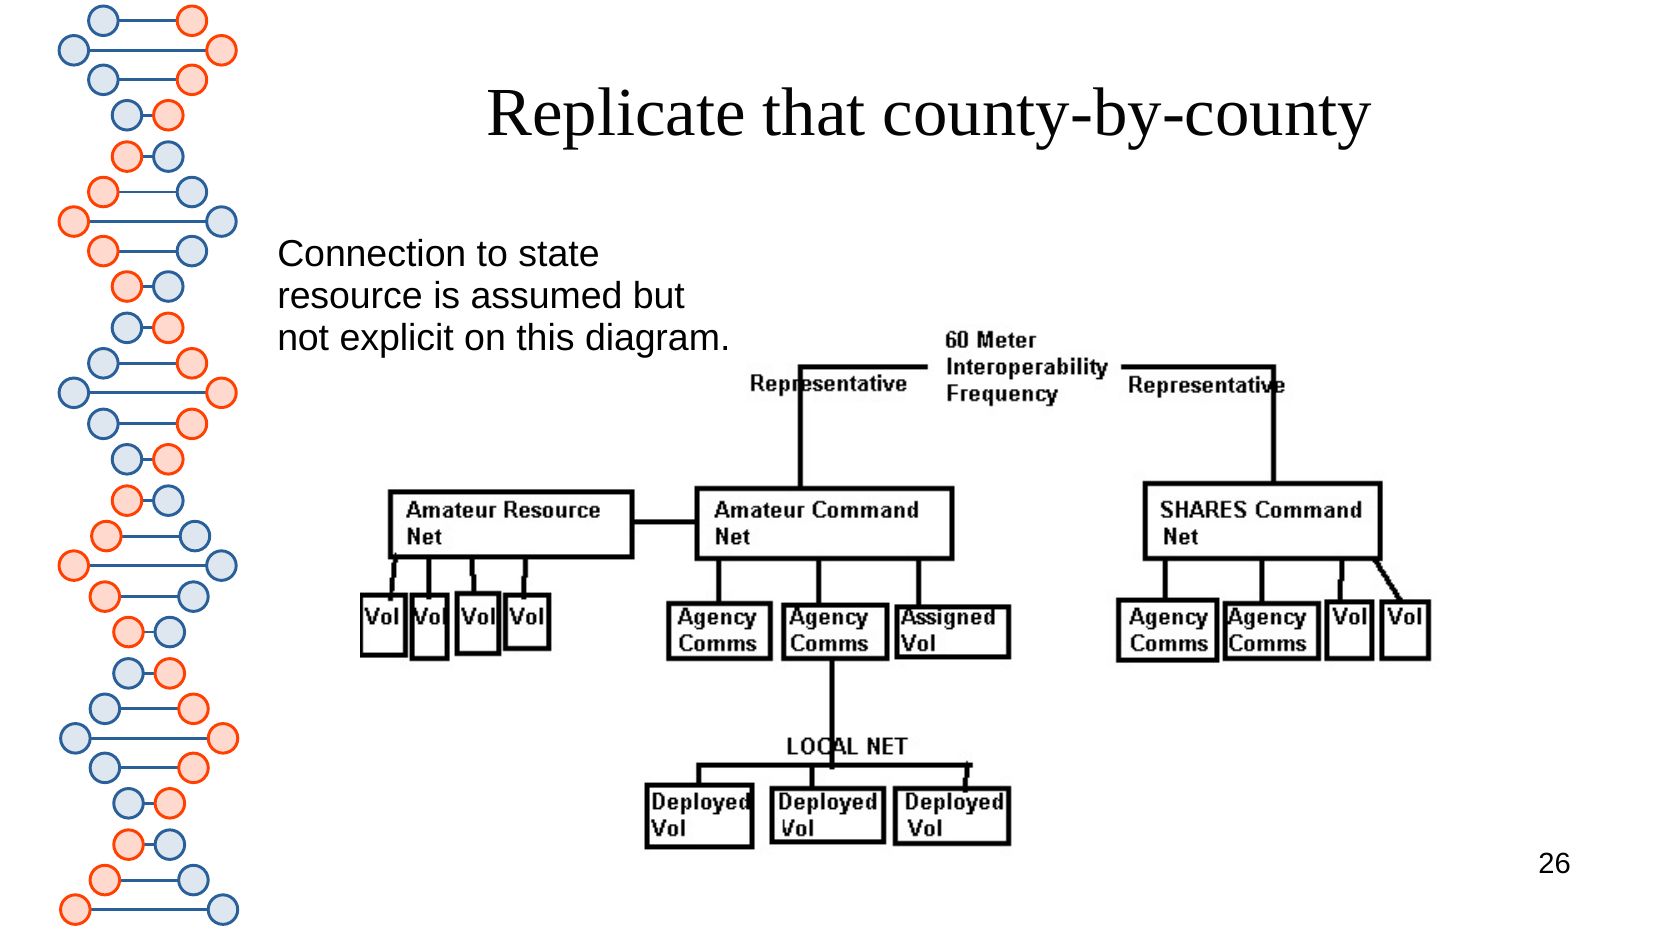

# Replicate that county-by-county
Connection to state resource is assumed but not explicit on this diagram.
26